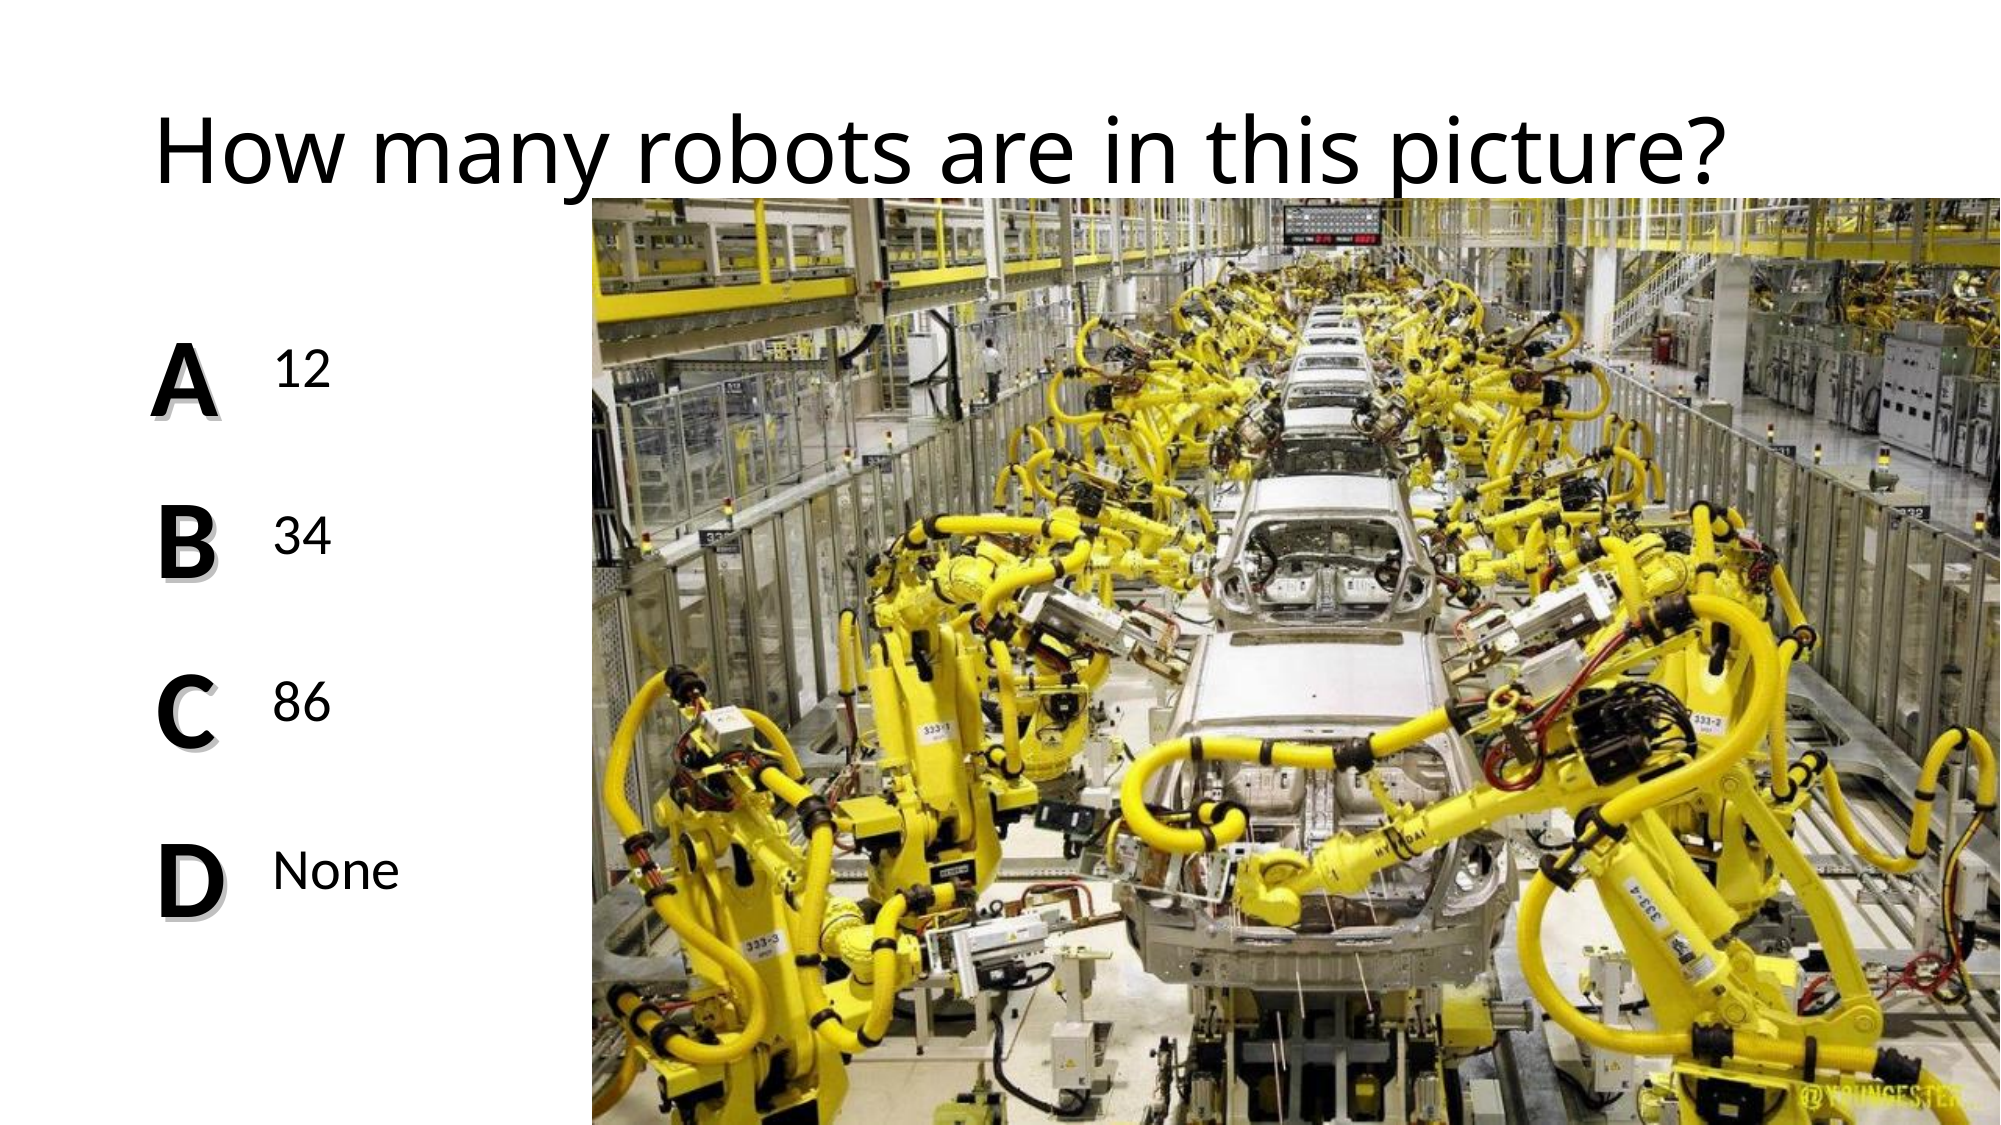

# How many robots are in this picture?
A
12
34
86
None
B
C
D